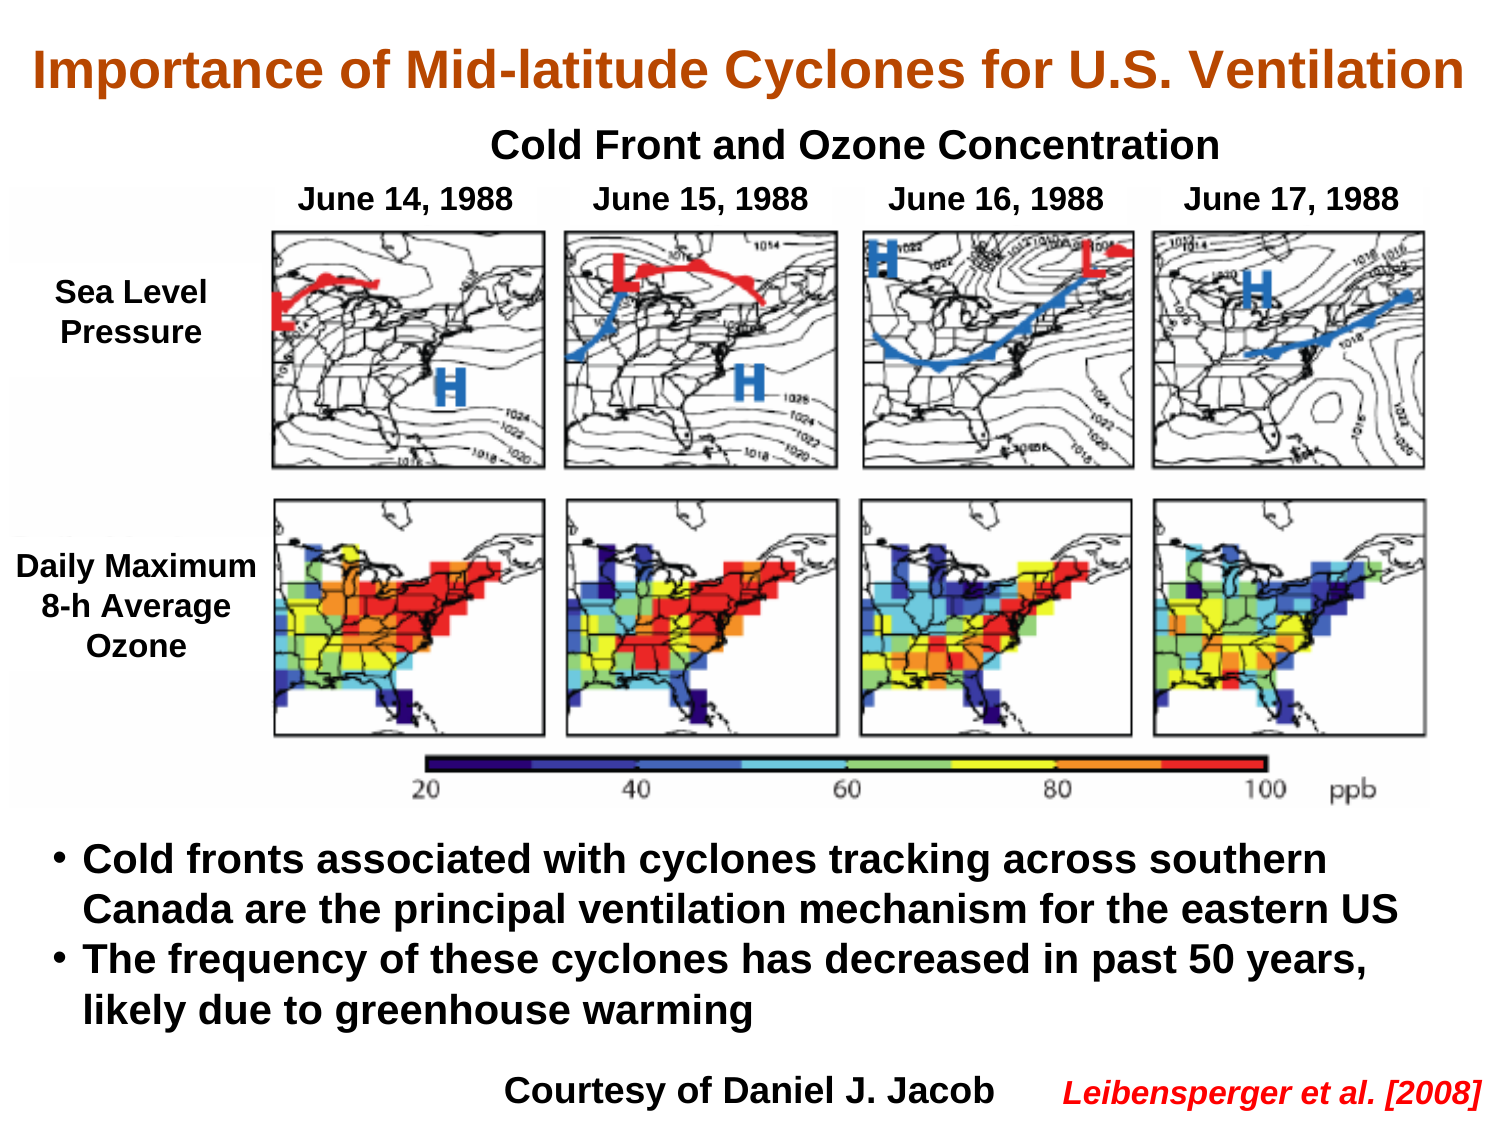

Importance of Mid-latitude Cyclones for U.S. Ventilation
# Importance of mid-latitudes cyclones for US ventilation
Cold Front and Ozone Concentration
June 14, 1988
June 15, 1988
June 16, 1988
June 17, 1988
Sea Level
Pressure
Daily Maximum 8-h Average Ozone
Cold fronts associated with cyclones tracking across southern Canada are the principal ventilation mechanism for the eastern US
The frequency of these cyclones has decreased in past 50 years, likely due to greenhouse warming
Courtesy of Daniel J. Jacob
Leibensperger et al. [2008]